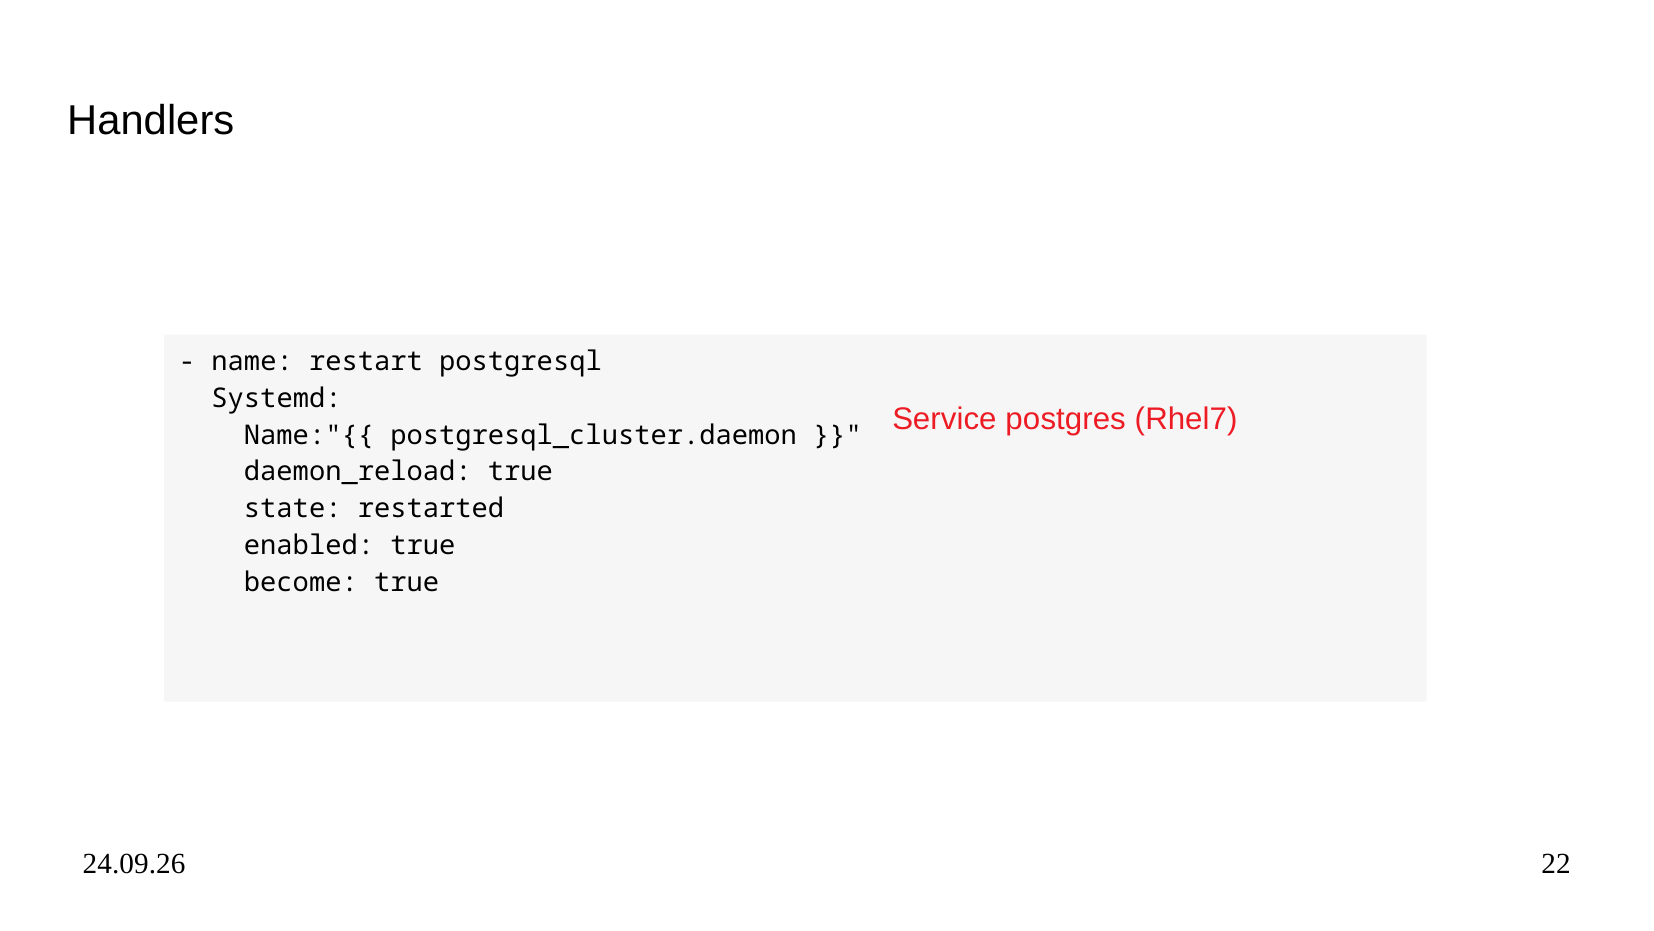

# Handlers
- name: restart postgresql
 Systemd:
 Name:"{{ postgresql_cluster.daemon }}"
 daemon_reload: true
 state: restarted
 enabled: true
 become: true
Service postgres (Rhel7)
22